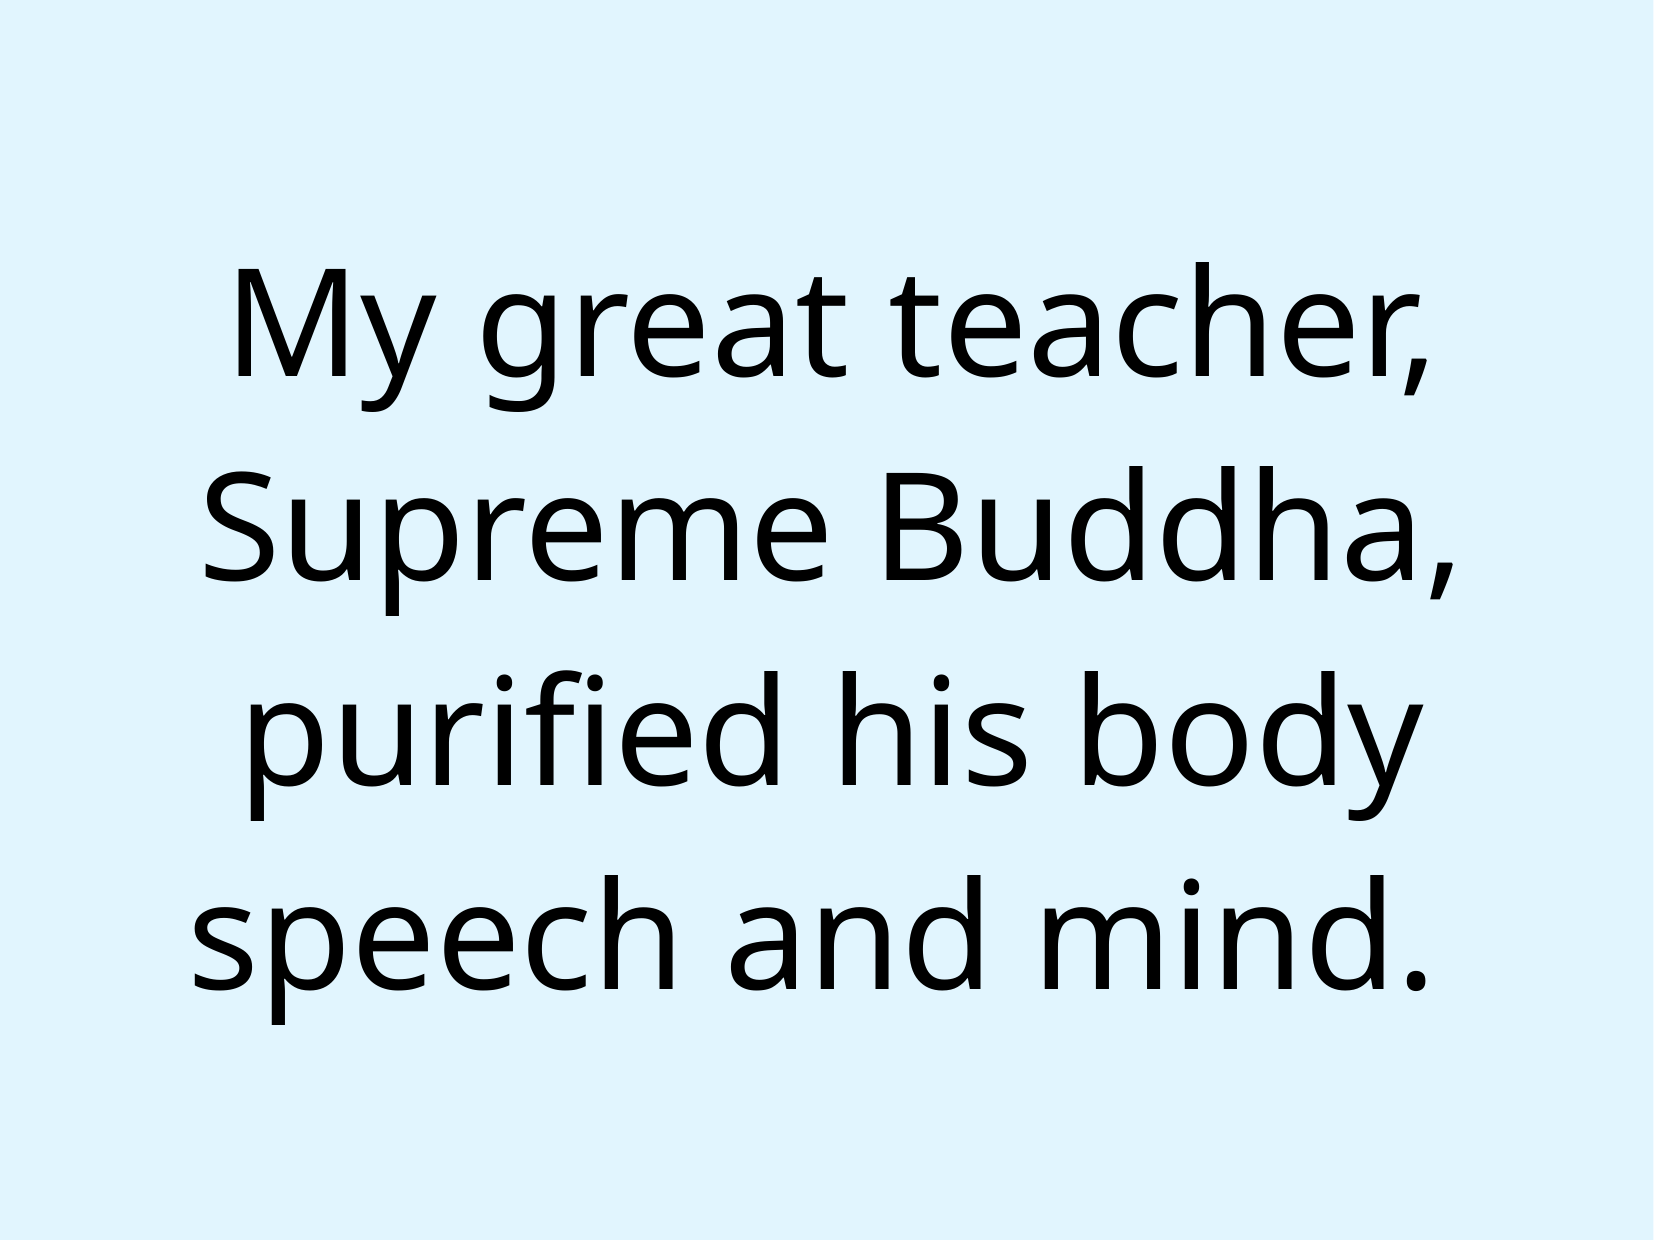

# My great teacher,
Supreme Buddha,
purified his body
speech and mind.